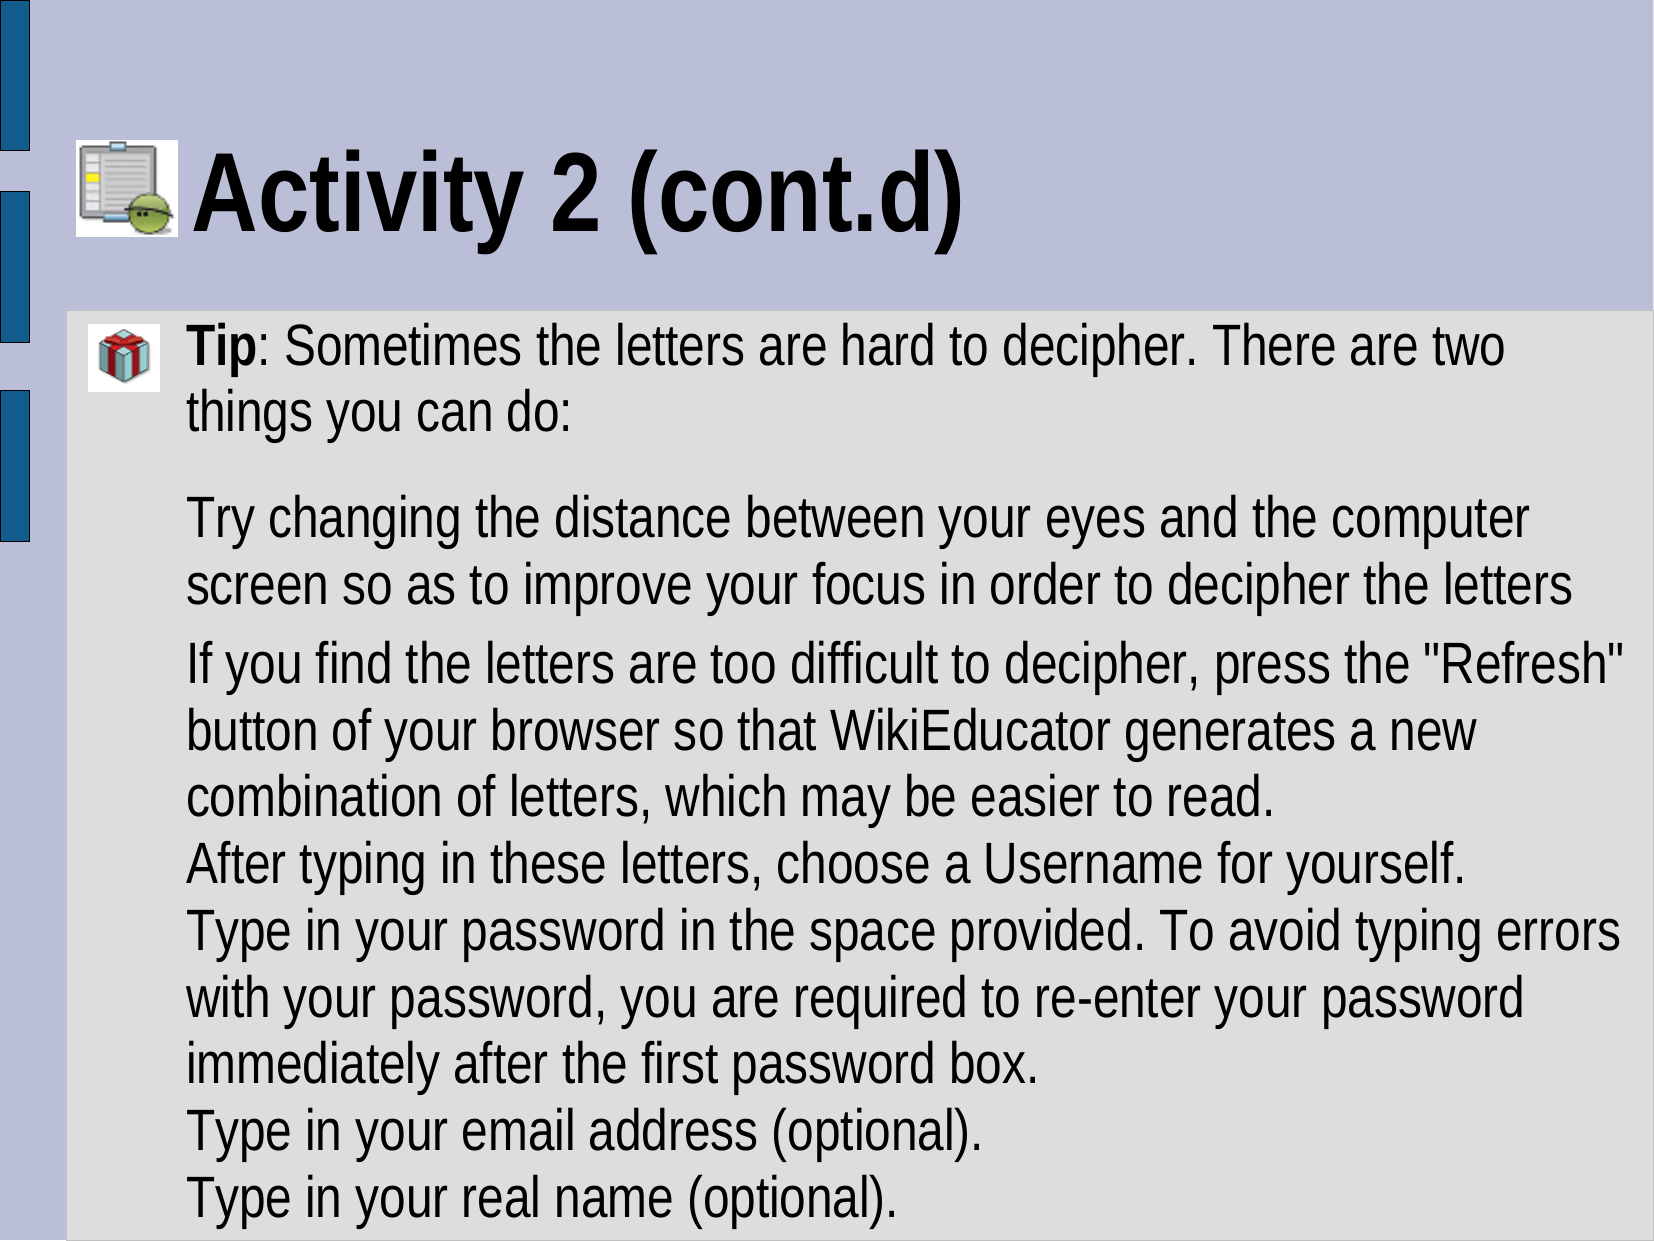

Activity 2 (cont.d)
Tip: Sometimes the letters are hard to decipher. There are two things you can do:
Try changing the distance between your eyes and the computer screen so as to improve your focus in order to decipher the letters
If you find the letters are too difficult to decipher, press the "Refresh" button of your browser so that WikiEducator generates a new combination of letters, which may be easier to read.
After typing in these letters, choose a Username for yourself.
Type in your password in the space provided. To avoid typing errors with your password, you are required to re-enter your password immediately after the first password box.
Type in your email address (optional).
Type in your real name (optional).